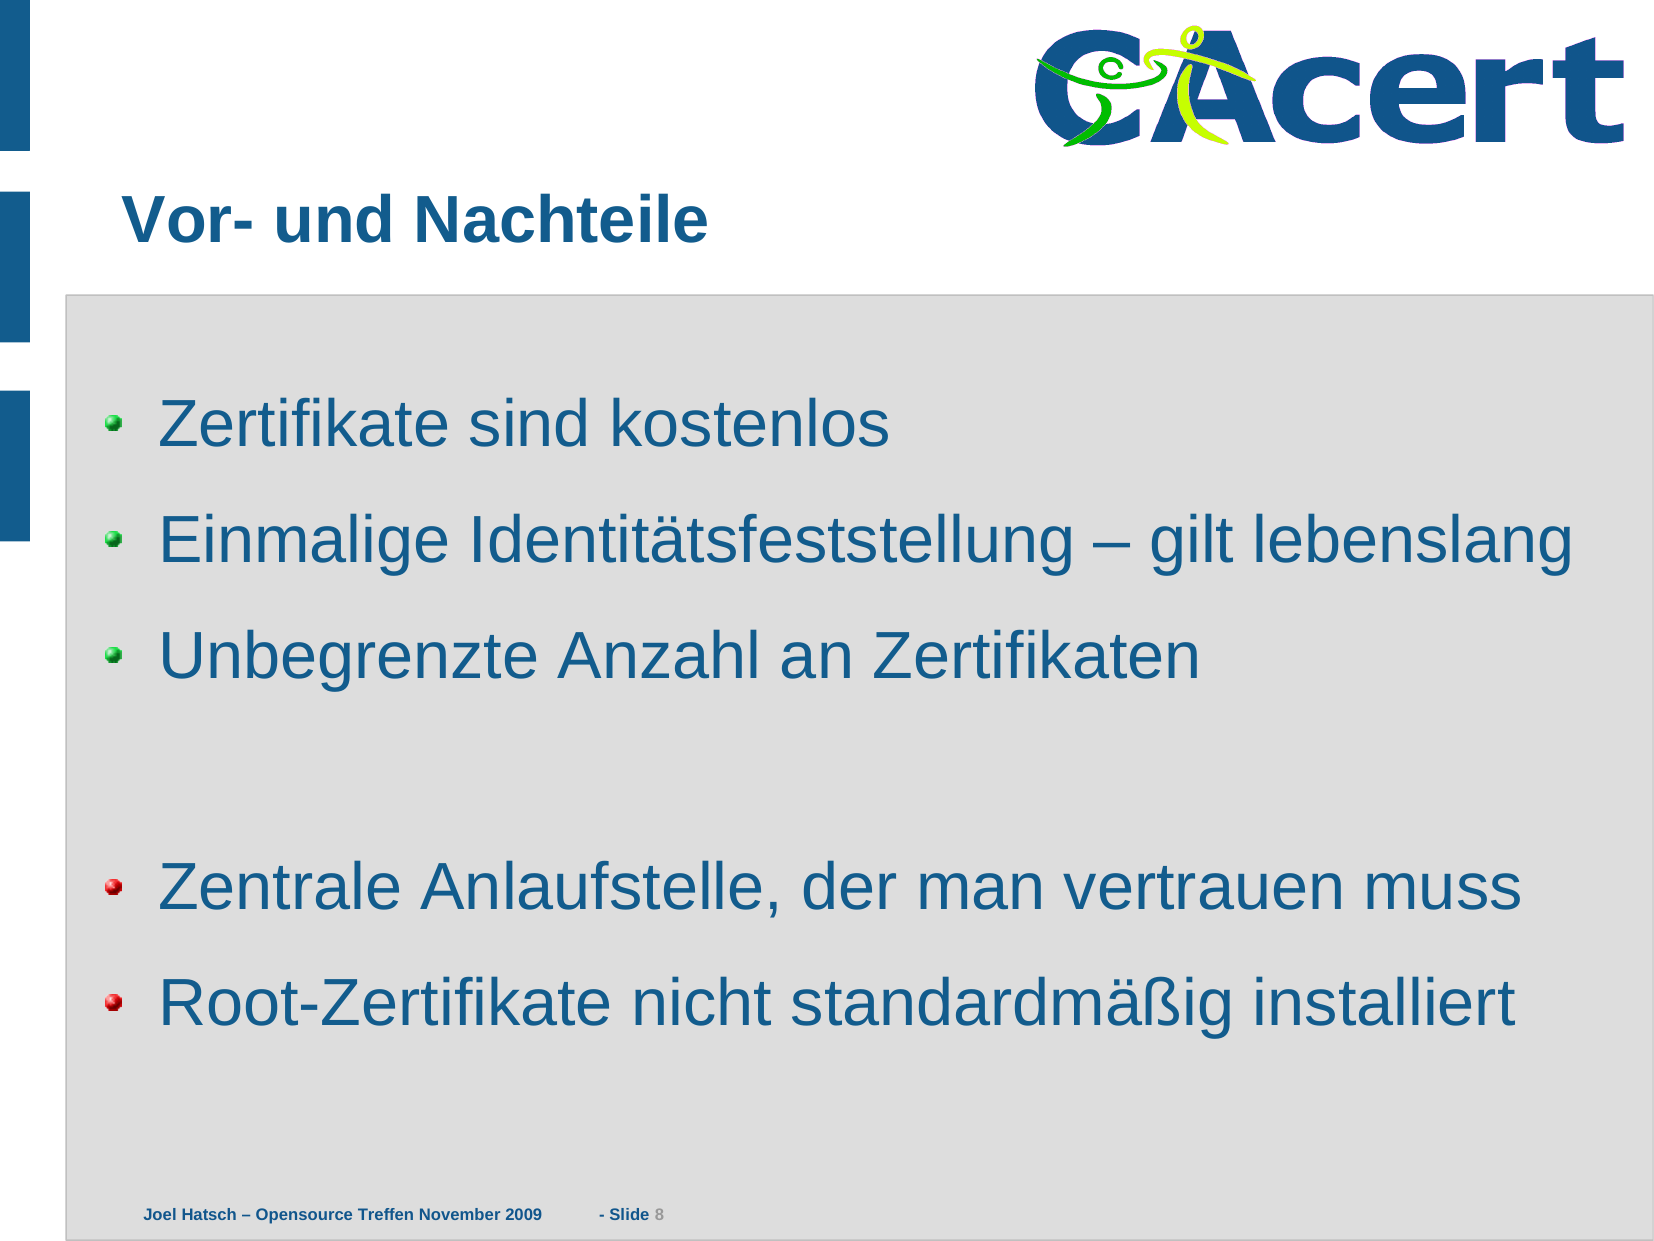

# Vor- und Nachteile
Zertifikate sind kostenlos
Einmalige Identitätsfeststellung – gilt lebenslang
Unbegrenzte Anzahl an Zertifikaten
Zentrale Anlaufstelle, der man vertrauen muss
Root-Zertifikate nicht standardmäßig installiert